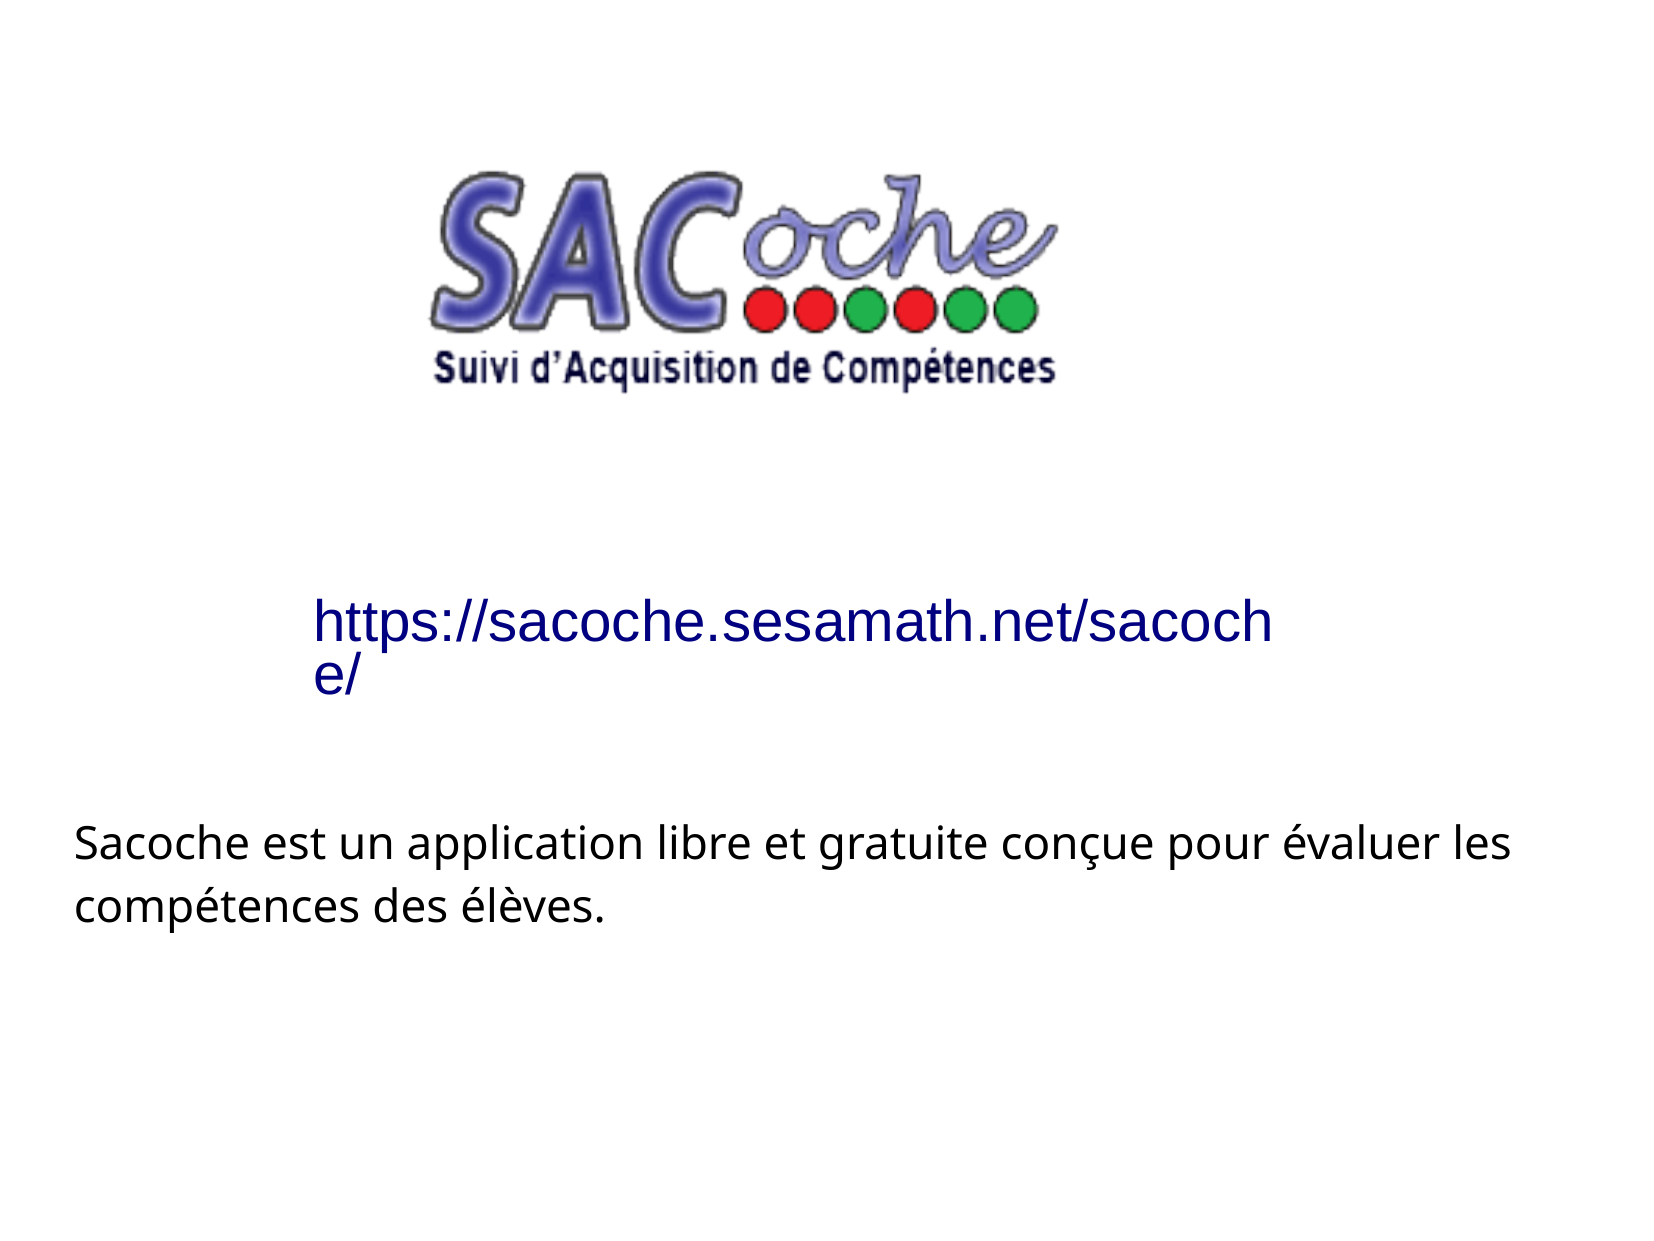

https://sacoche.sesamath.net/sacoche/
Sacoche est un application libre et gratuite conçue pour évaluer les compétences des élèves.